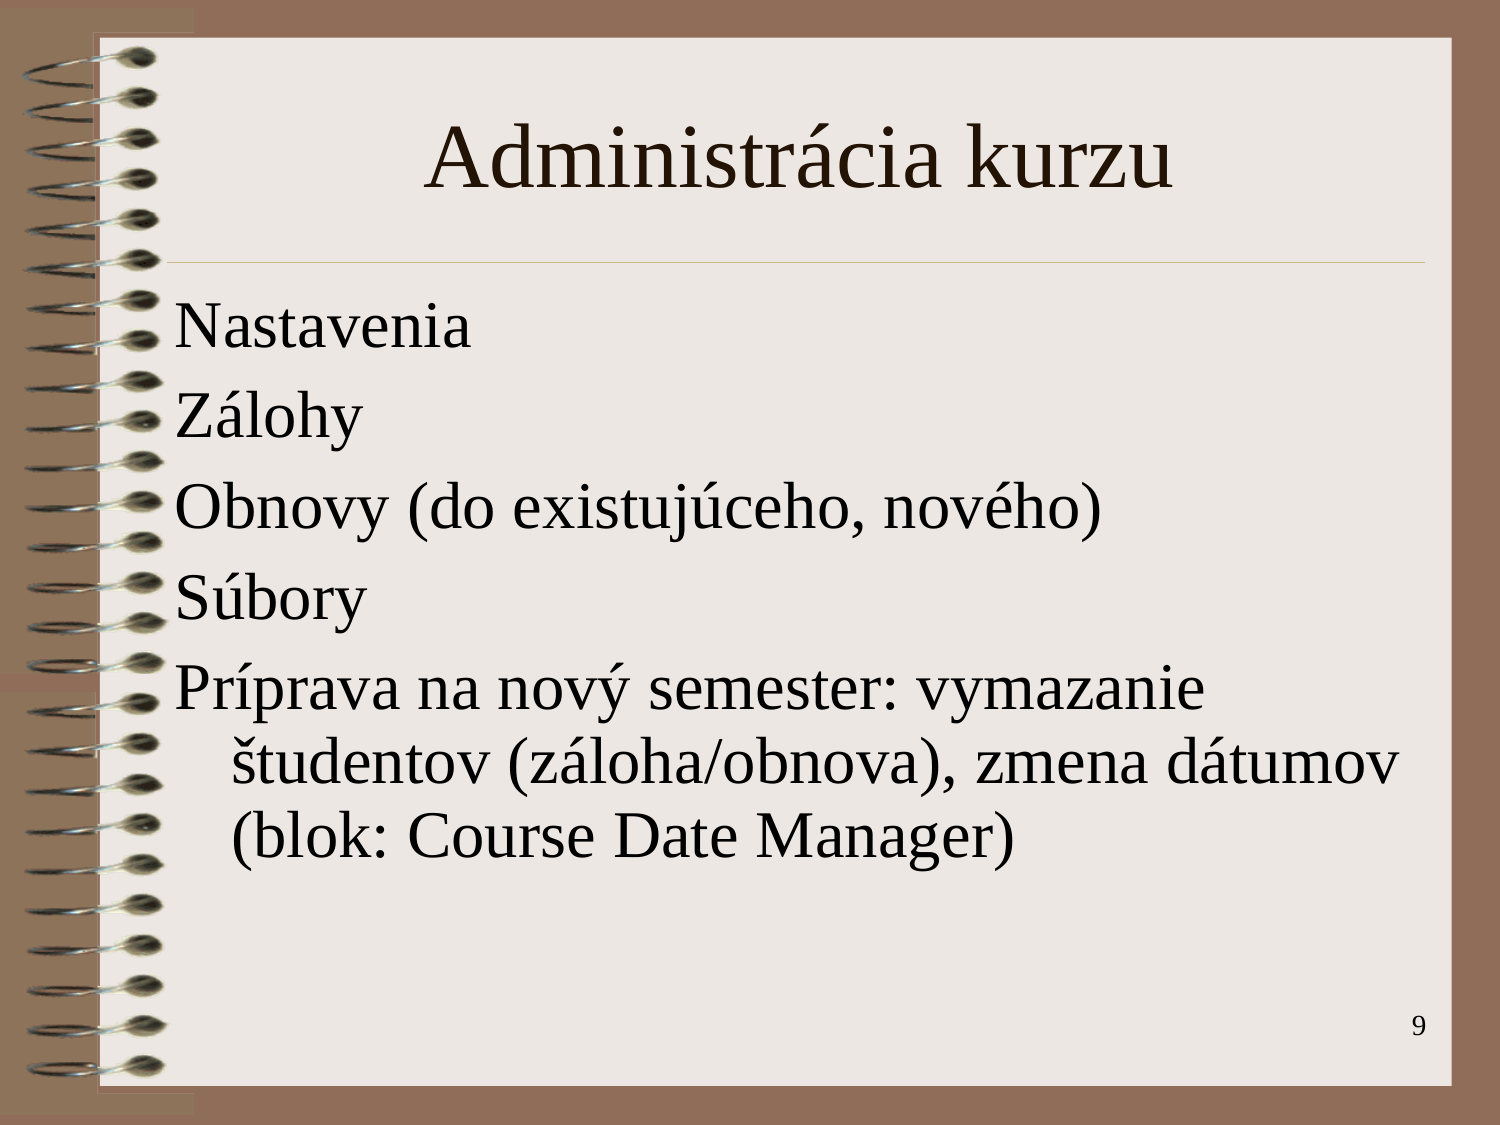

# Administrácia kurzu
Nastavenia
Zálohy
Obnovy (do existujúceho, nového)
Súbory
Príprava na nový semester: vymazanie študentov (záloha/obnova), zmena dátumov (blok: Course Date Manager)
9